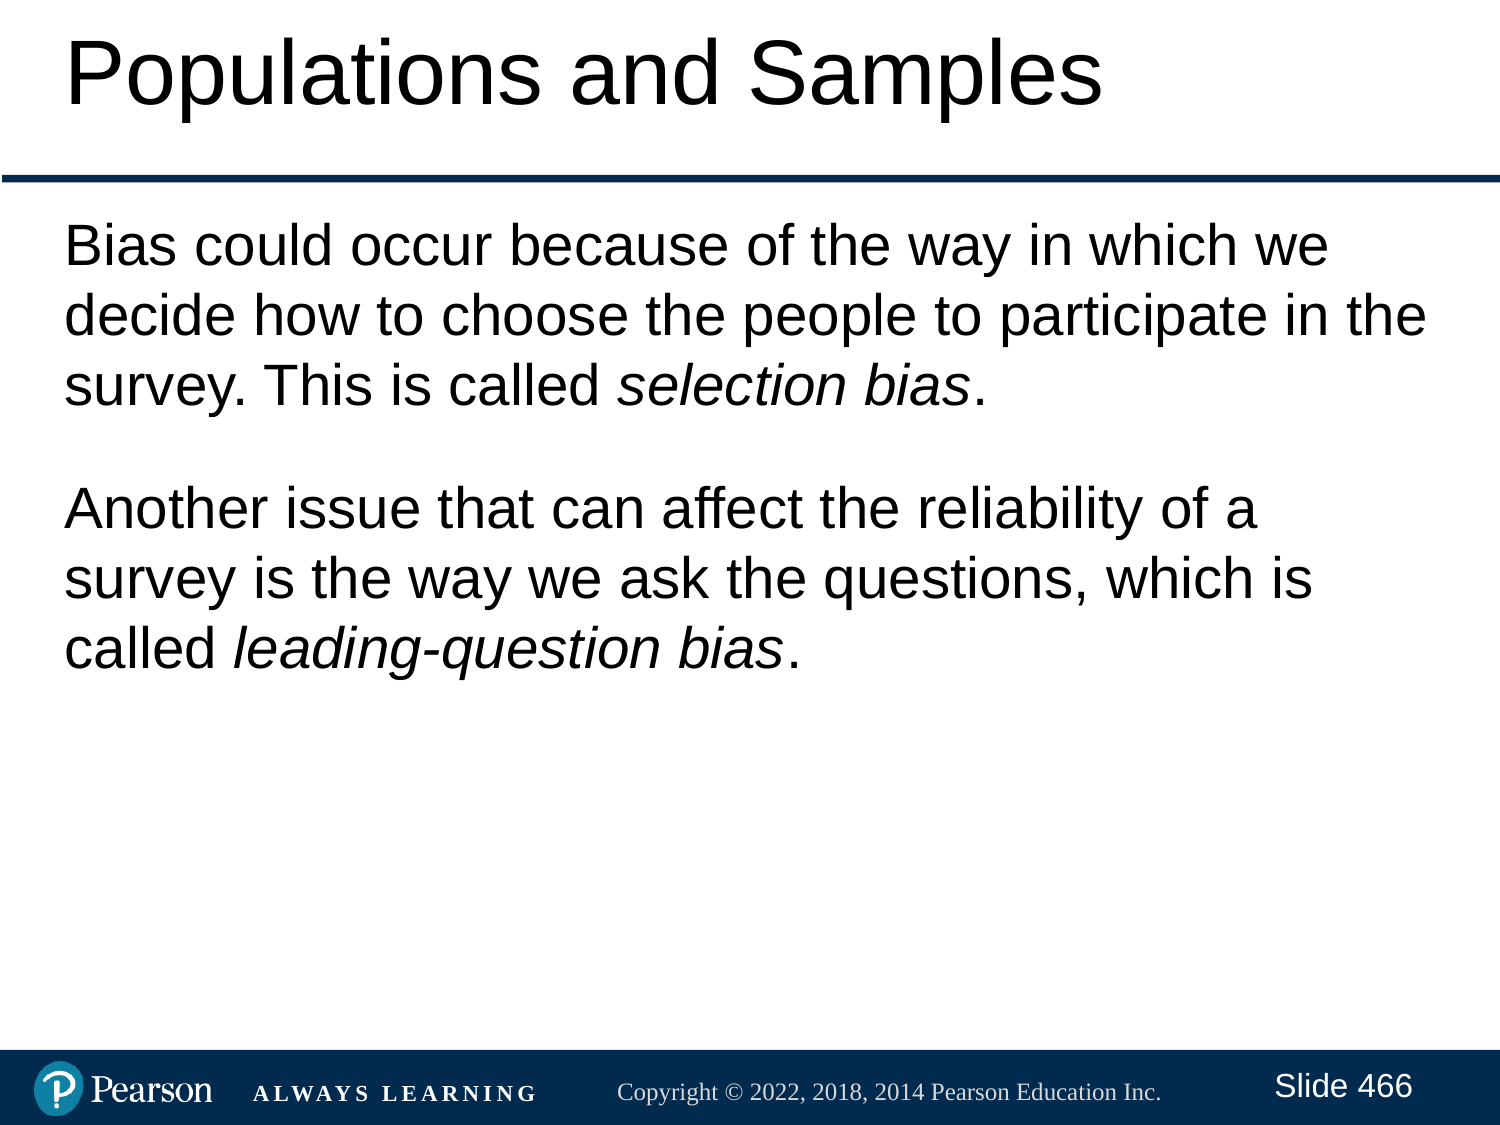

# Populations and Samples
Bias could occur because of the way in which we decide how to choose the people to participate in the survey. This is called selection bias.
Another issue that can affect the reliability of a survey is the way we ask the questions, which is called leading-question bias.